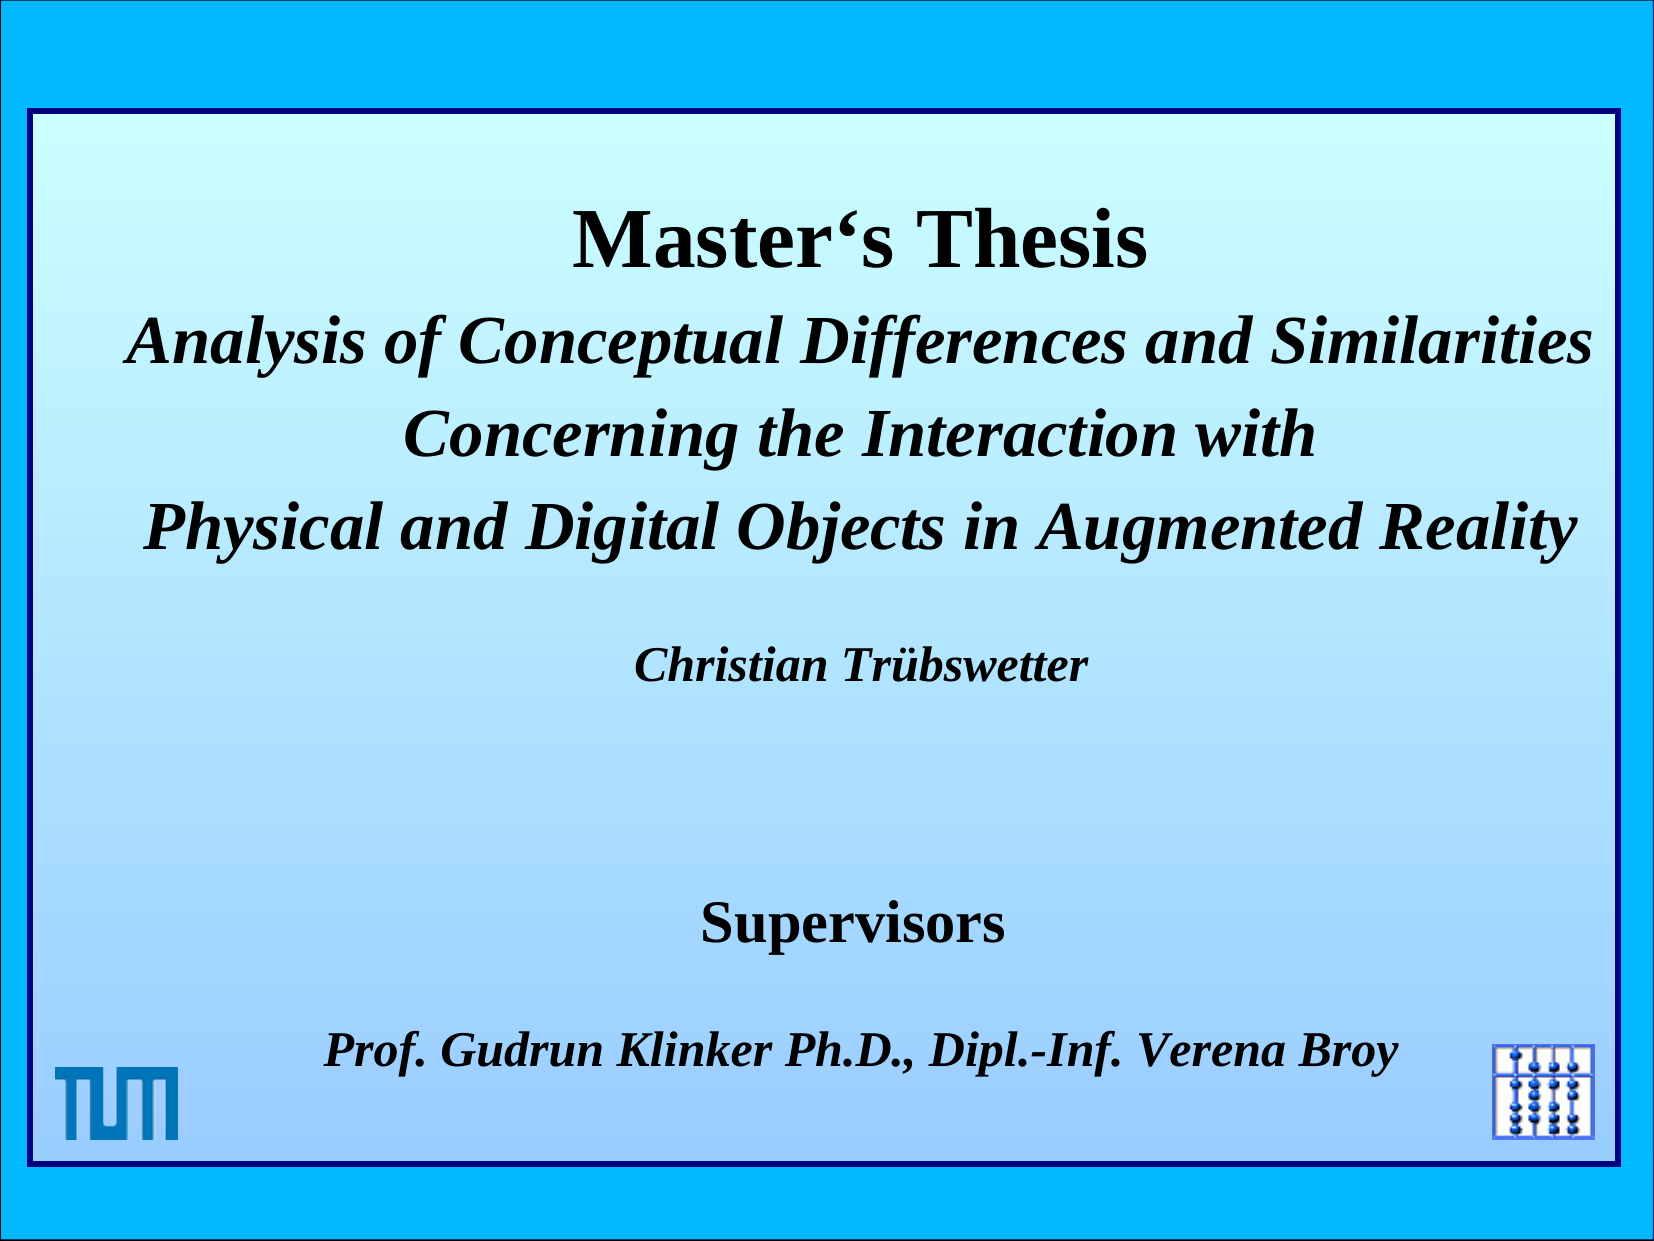

# Master‘s Thesis
Analysis of Conceptual Differences and Similarities
Concerning the Interaction with
Physical and Digital Objects in Augmented Reality
Christian Trübswetter
Supervisors
Prof. Gudrun Klinker Ph.D., Dipl.-Inf. Verena Broy